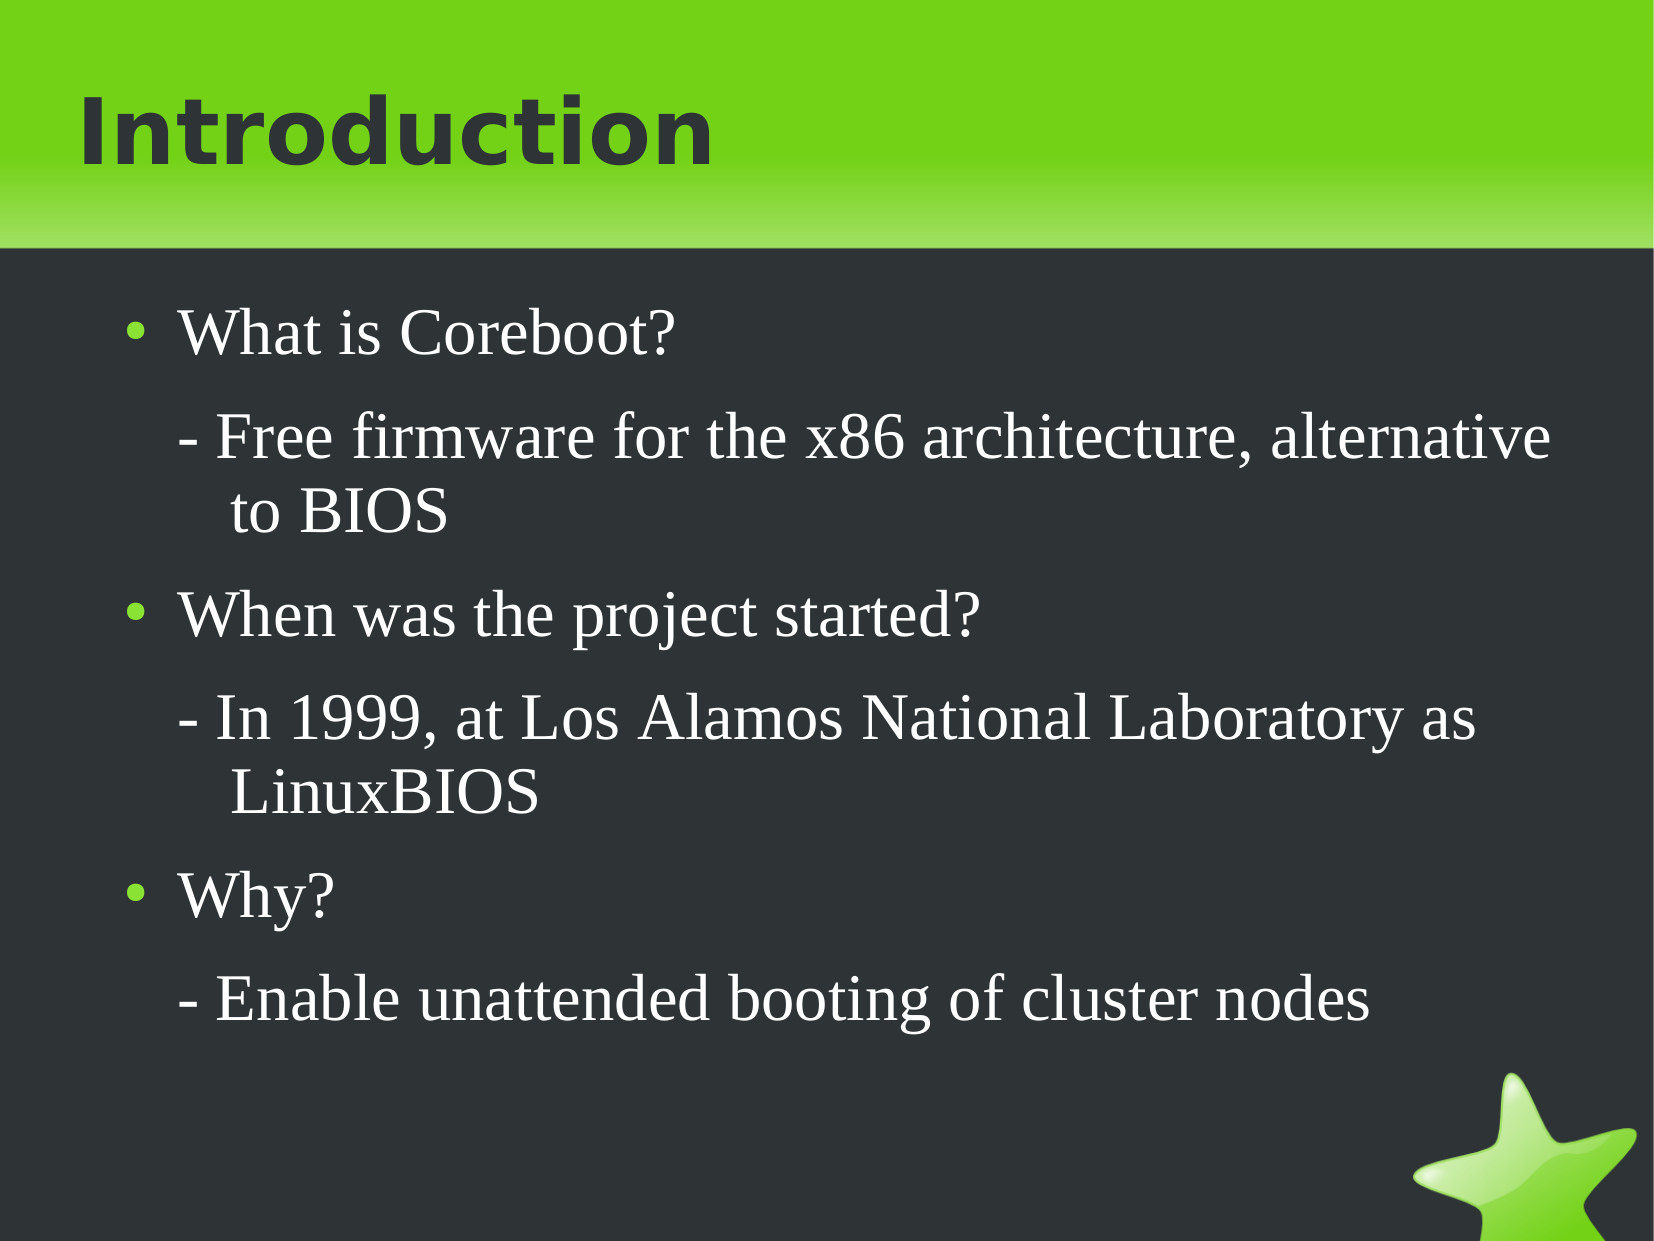

# Introduction
What is Coreboot?
- Free firmware for the x86 architecture, alternative to BIOS
When was the project started?
- In 1999, at Los Alamos National Laboratory as LinuxBIOS
Why?
- Enable unattended booting of cluster nodes